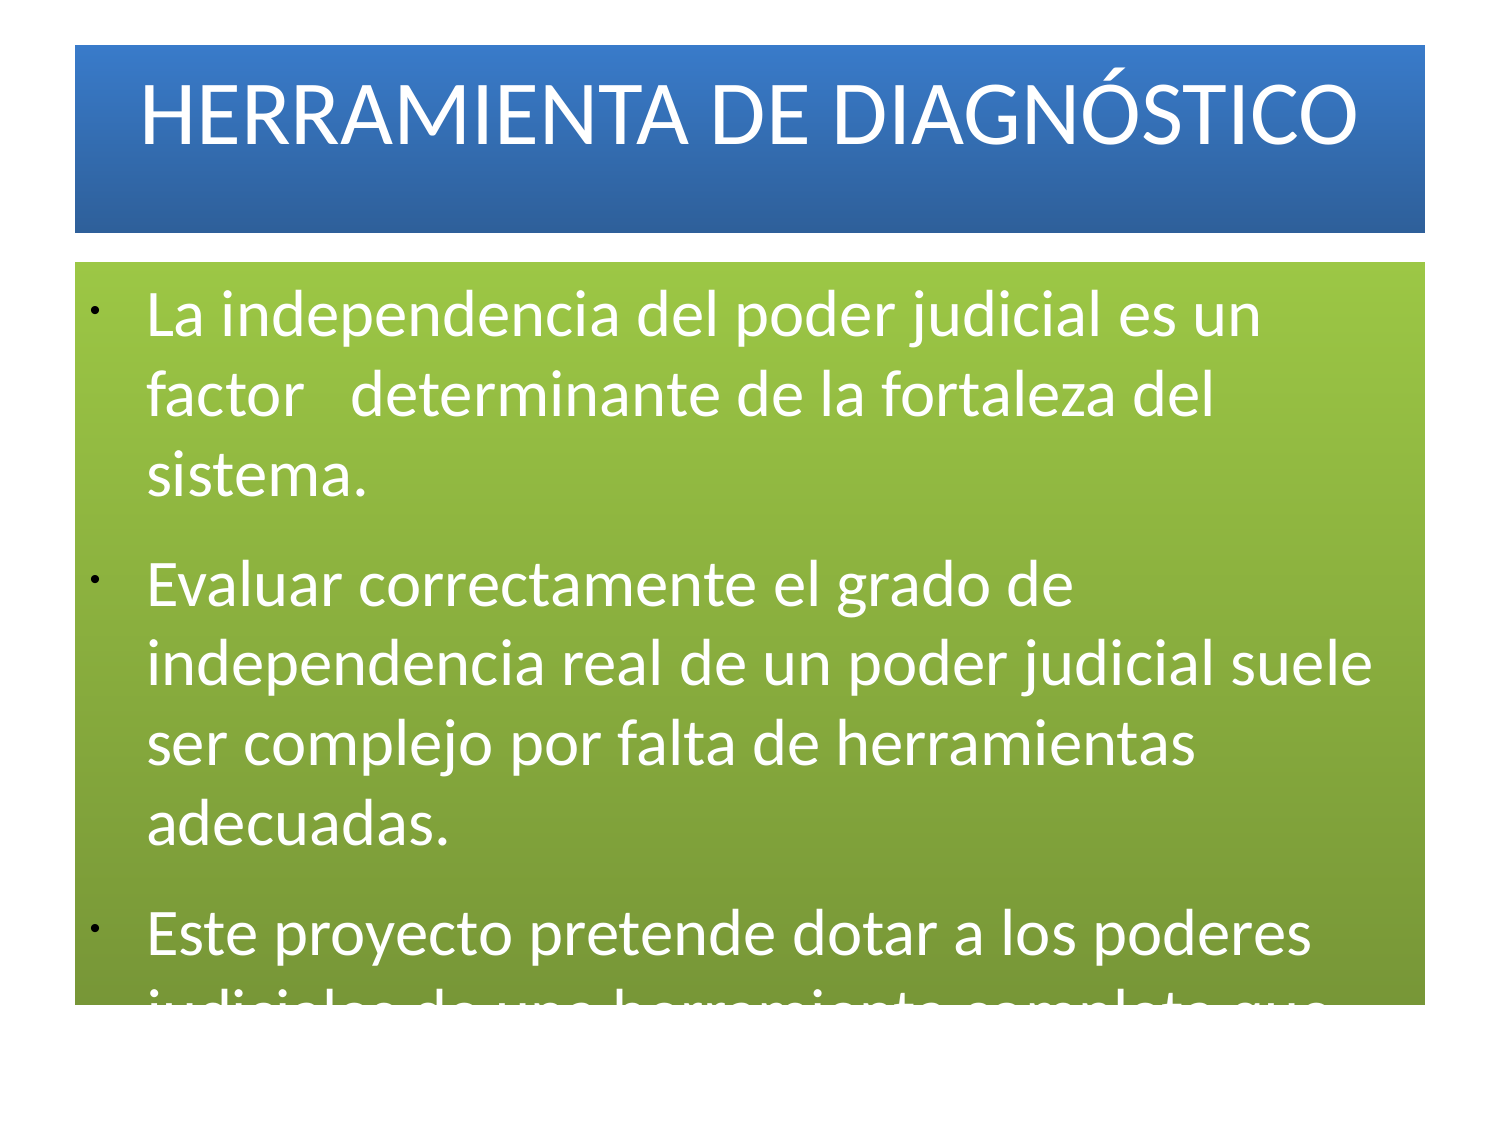

# HERRAMIENTA DE DIAGNÓSTICO
La independencia del poder judicial es un factor determinante de la fortaleza del sistema.
Evaluar correctamente el grado de independencia real de un poder judicial suele ser complejo por falta de herramientas adecuadas.
Este proyecto pretende dotar a los poderes judiciales de una herramienta completa que les permita conocer, de manera directa y eficaz, cual es el grado objetivo de independencia de su Carrera.
Con ello, se podrán tomar las medidas adecuadas, en su caso, para corregir, reformar y progresar hacia una judicatura plenamente democrática e independiente.